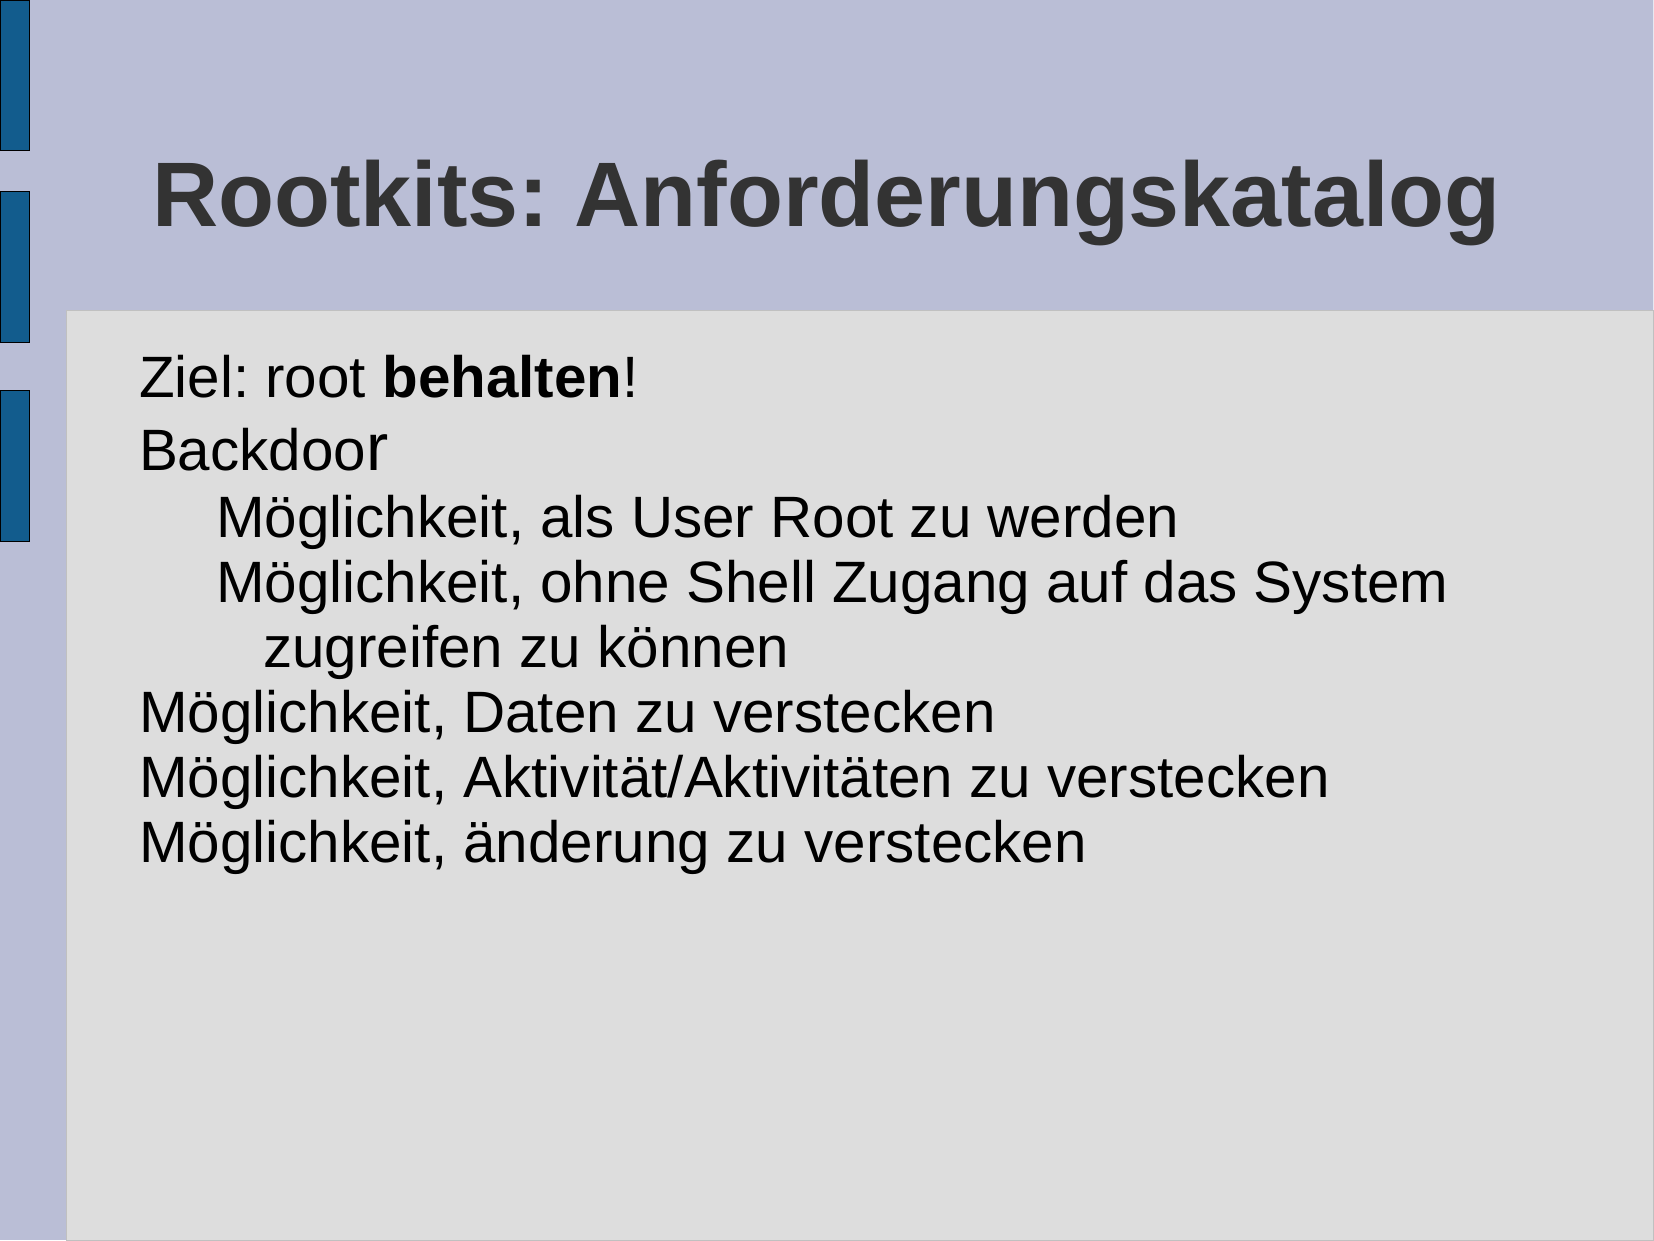

# Rootkits: Anforderungskatalog
Ziel: root behalten!
Backdoor
Möglichkeit, als User Root zu werden
Möglichkeit, ohne Shell Zugang auf das System zugreifen zu können
Möglichkeit, Daten zu verstecken
Möglichkeit, Aktivität/Aktivitäten zu verstecken
Möglichkeit, änderung zu verstecken